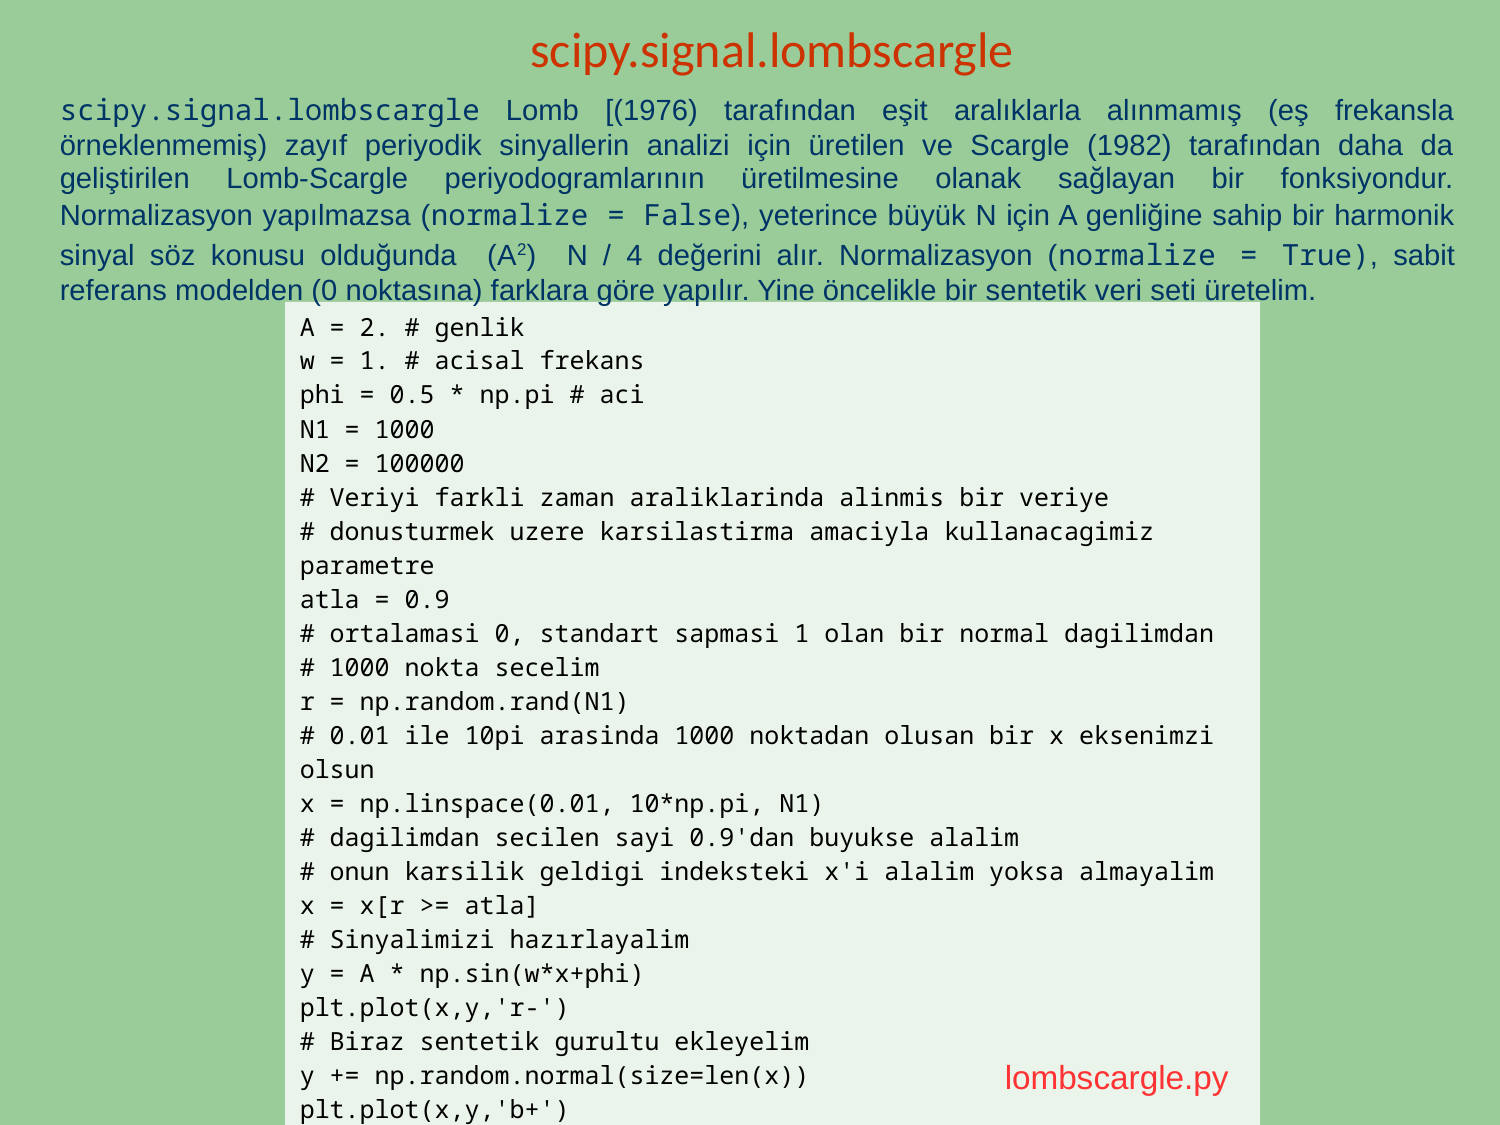

# scipy.signal.lombscargle
scipy.signal.lombscargle Lomb [(1976) tarafından eşit aralıklarla alınmamış (eş frekansla örneklenmemiş) zayıf periyodik sinyallerin analizi için üretilen ve Scargle (1982) tarafından daha da geliştirilen Lomb-Scargle periyodogramlarının üretilmesine olanak sağlayan bir fonksiyondur. Normalizasyon yapılmazsa (normalize = False), yeterince büyük N için A genliğine sahip bir harmonik sinyal söz konusu olduğunda (A2) N / 4 değerini alır. Normalizasyon (normalize = True), sabit referans modelden (0 noktasına) farklara göre yapılır. Yine öncelikle bir sentetik veri seti üretelim.
A = 2. # genlik
w = 1. # acisal frekans
phi = 0.5 * np.pi # aci
N1 = 1000
N2 = 100000
# Veriyi farkli zaman araliklarinda alinmis bir veriye
# donusturmek uzere karsilastirma amaciyla kullanacagimiz parametre
atla = 0.9
# ortalamasi 0, standart sapmasi 1 olan bir normal dagilimdan
# 1000 nokta secelim
r = np.random.rand(N1)
# 0.01 ile 10pi arasinda 1000 noktadan olusan bir x eksenimzi olsun
x = np.linspace(0.01, 10*np.pi, N1)
# dagilimdan secilen sayi 0.9'dan buyukse alalim
# onun karsilik geldigi indeksteki x'i alalim yoksa almayalim
x = x[r >= atla]
# Sinyalimizi hazırlayalim
y = A * np.sin(w*x+phi)
plt.plot(x,y,'r-')
# Biraz sentetik gurultu ekleyelim
y += np.random.normal(size=len(x))
plt.plot(x,y,'b+')
plt.xlabel("t (saniye)")
plt.ylabel("y")
plt.show()
lombscargle.py